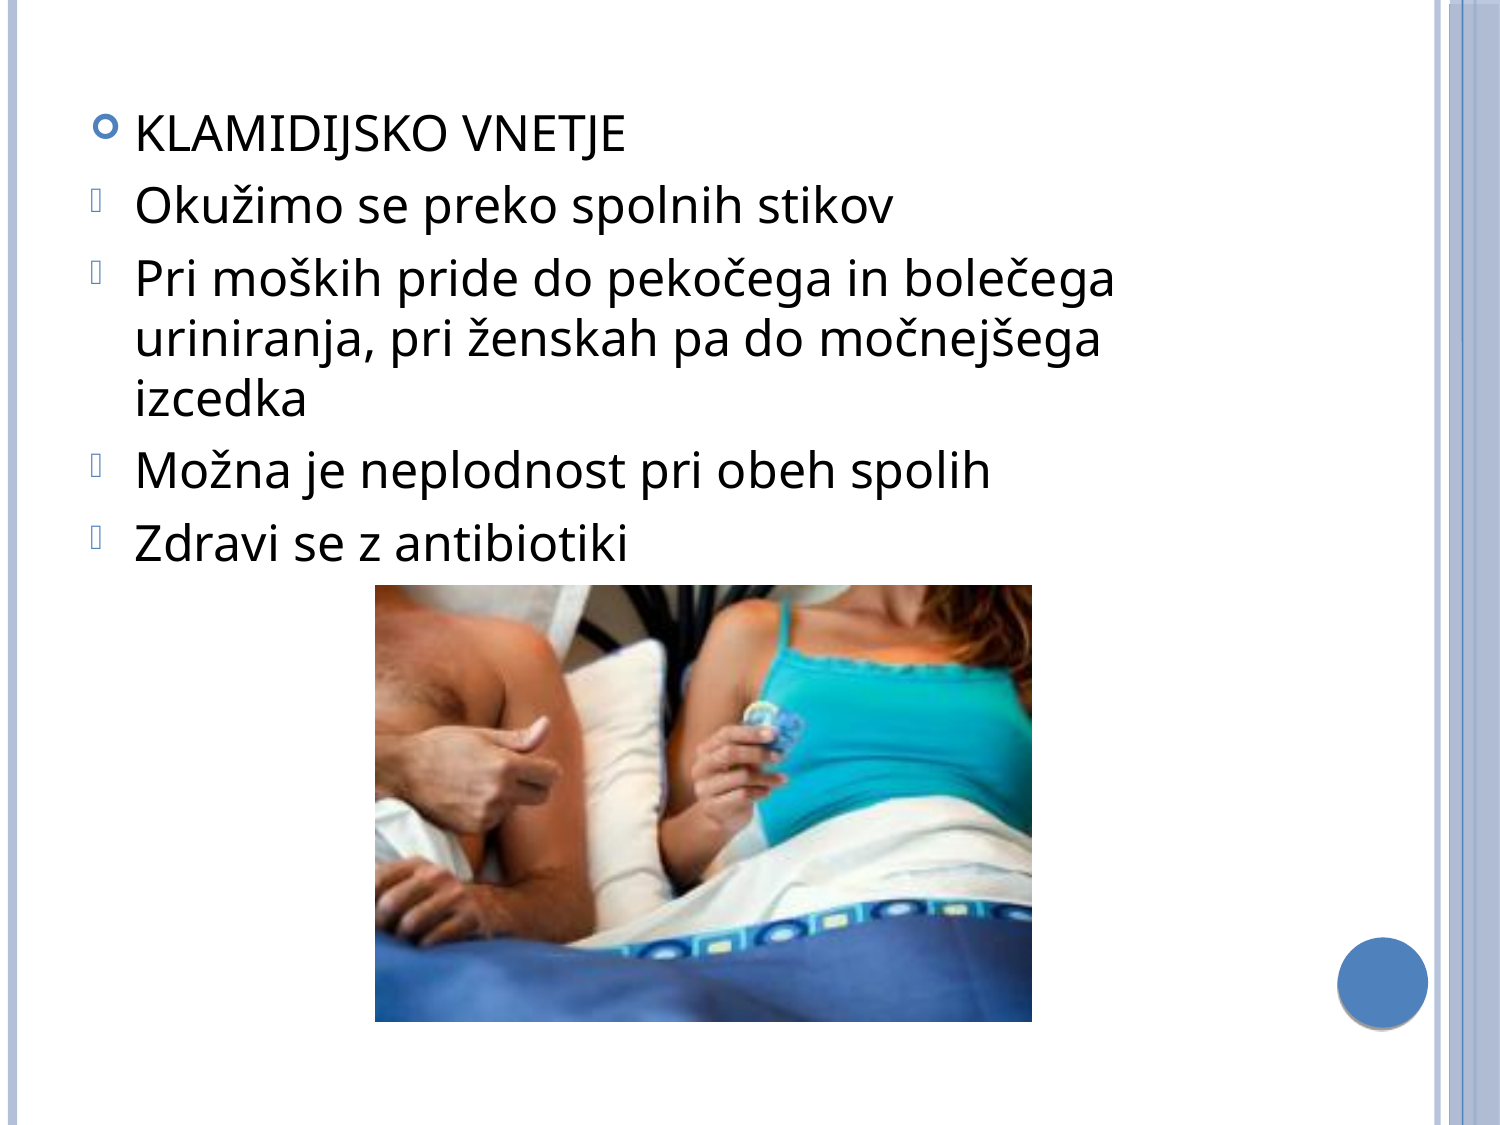

# KLAMIDIJSKO VNETJE
Okužimo se preko spolnih stikov
Pri moških pride do pekočega in bolečega uriniranja, pri ženskah pa do močnejšega izcedka
Možna je neplodnost pri obeh spolih
Zdravi se z antibiotiki